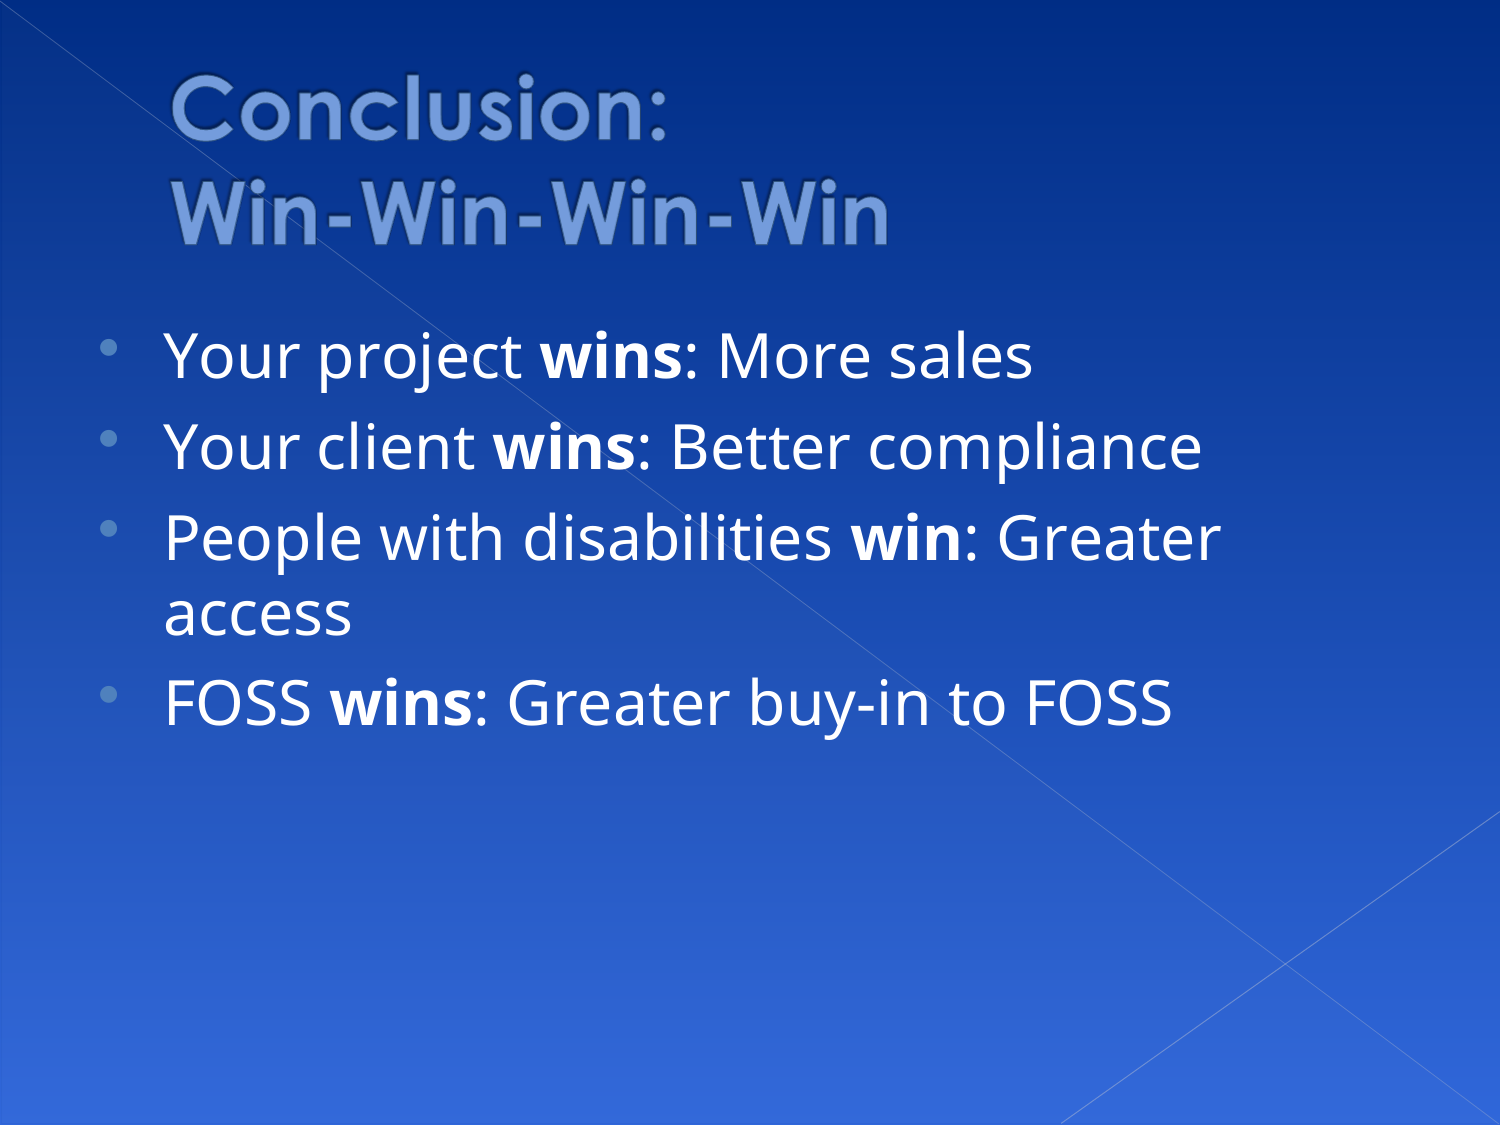

# Your project wins: More sales
Your client wins: Better compliance
People with disabilities win: Greater access
FOSS wins: Greater buy-in to FOSS